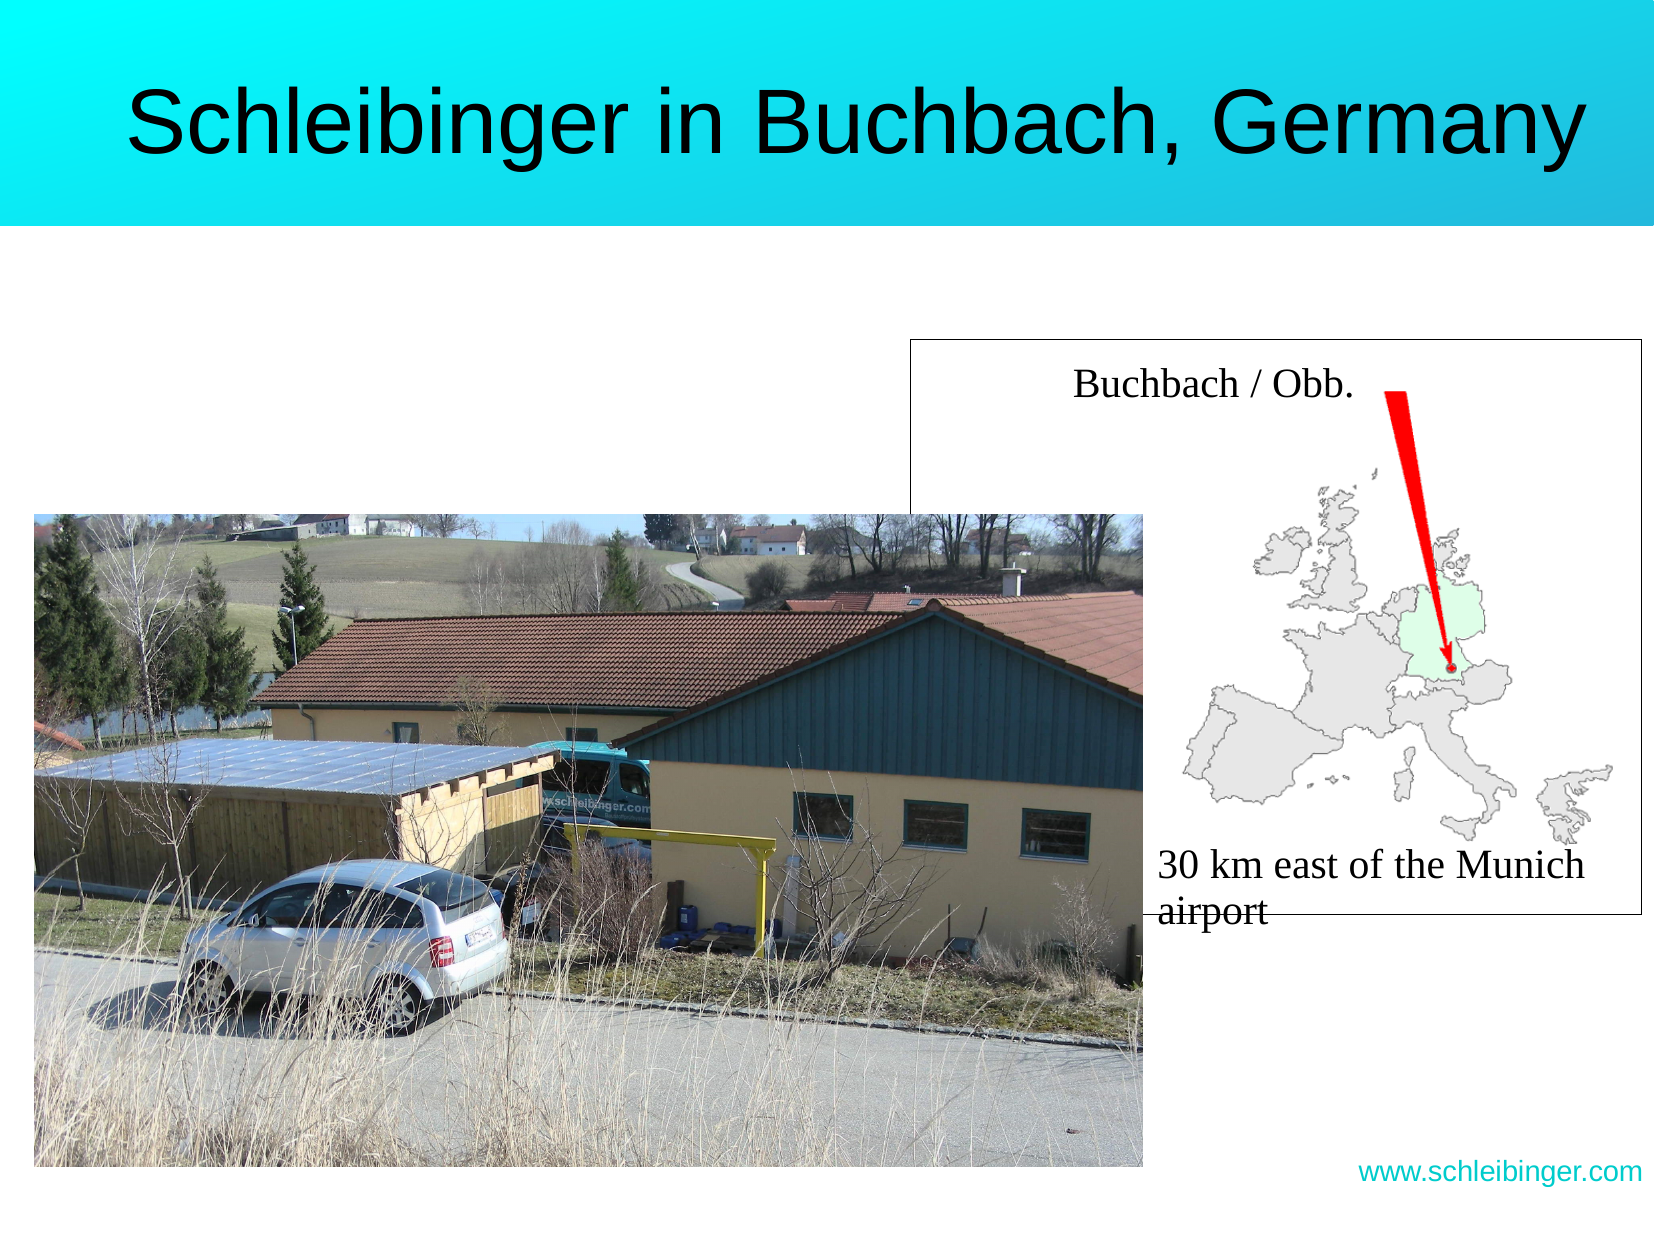

# Schleibinger in Buchbach, Germany
Buchbach / Obb.
30 km east of the Munich
airport